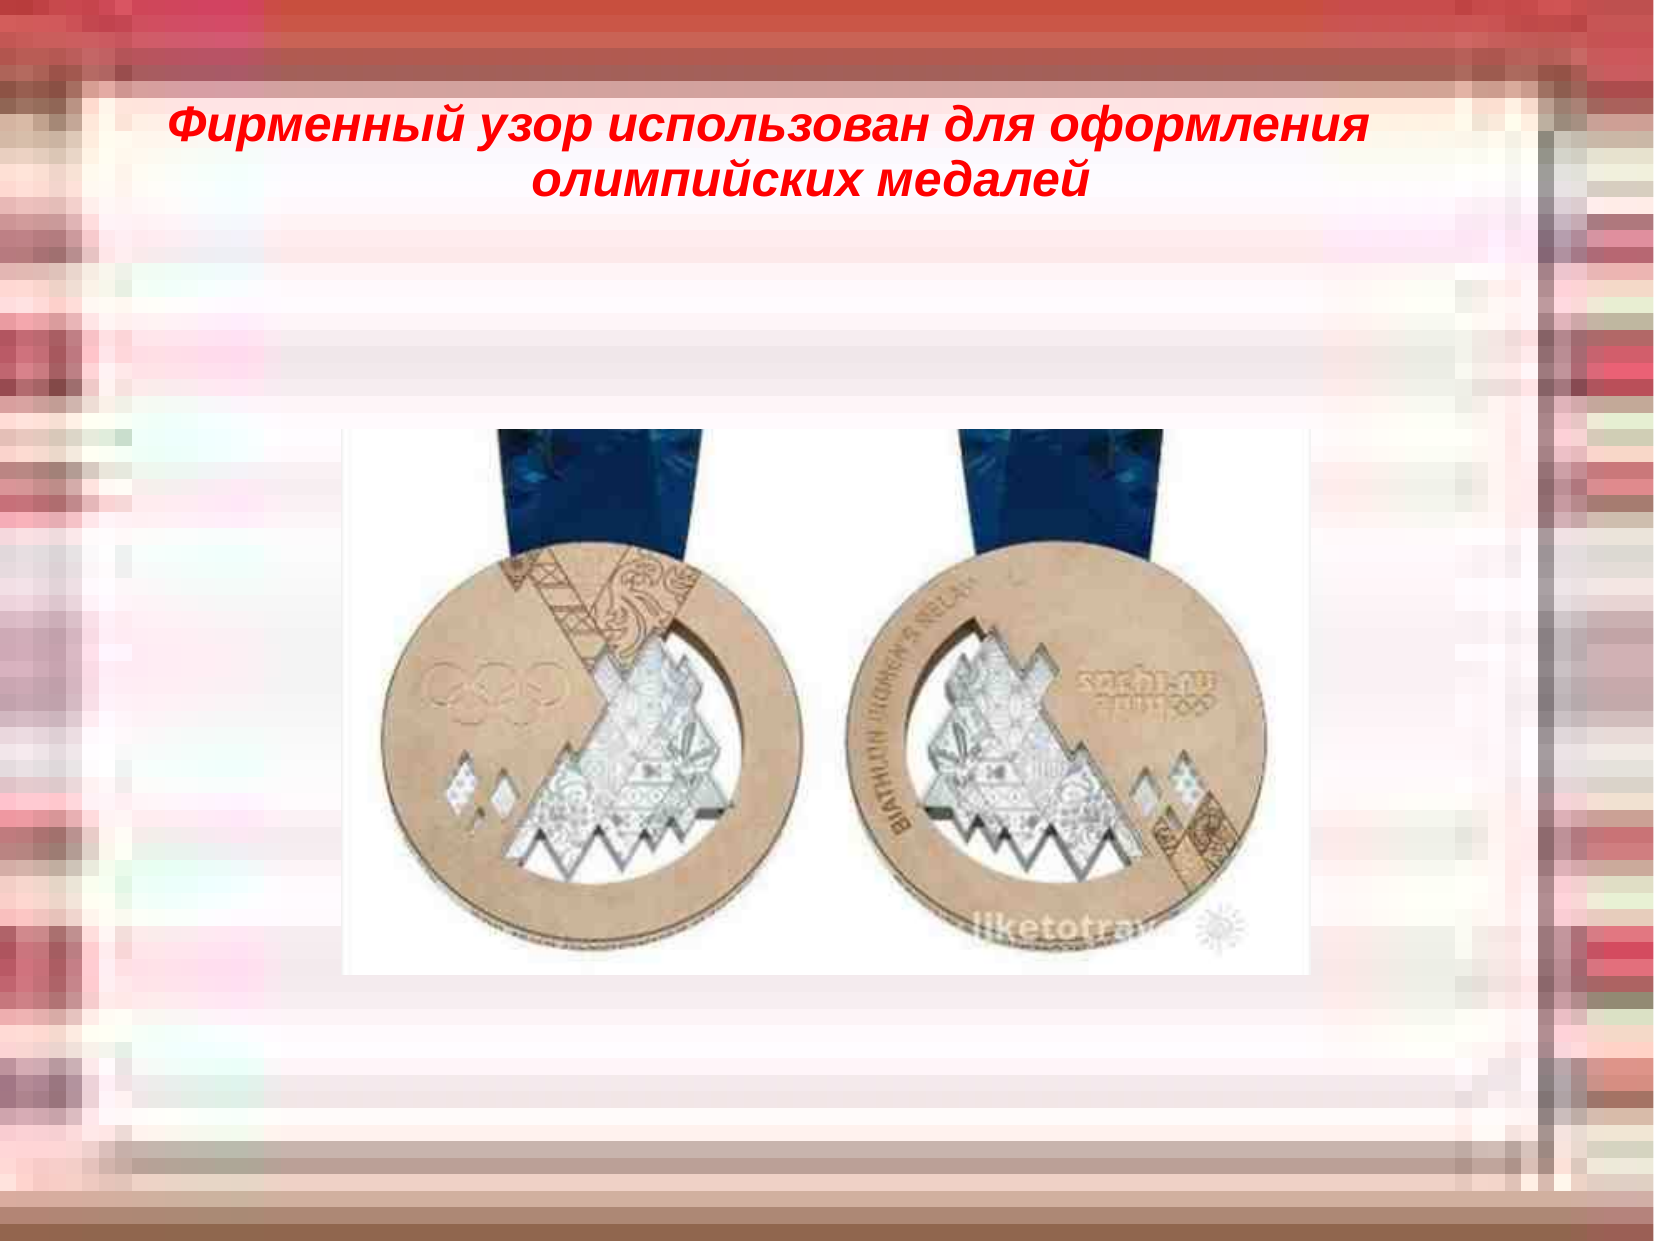

Фирменный узор использован для оформления
 олимпийских медалей